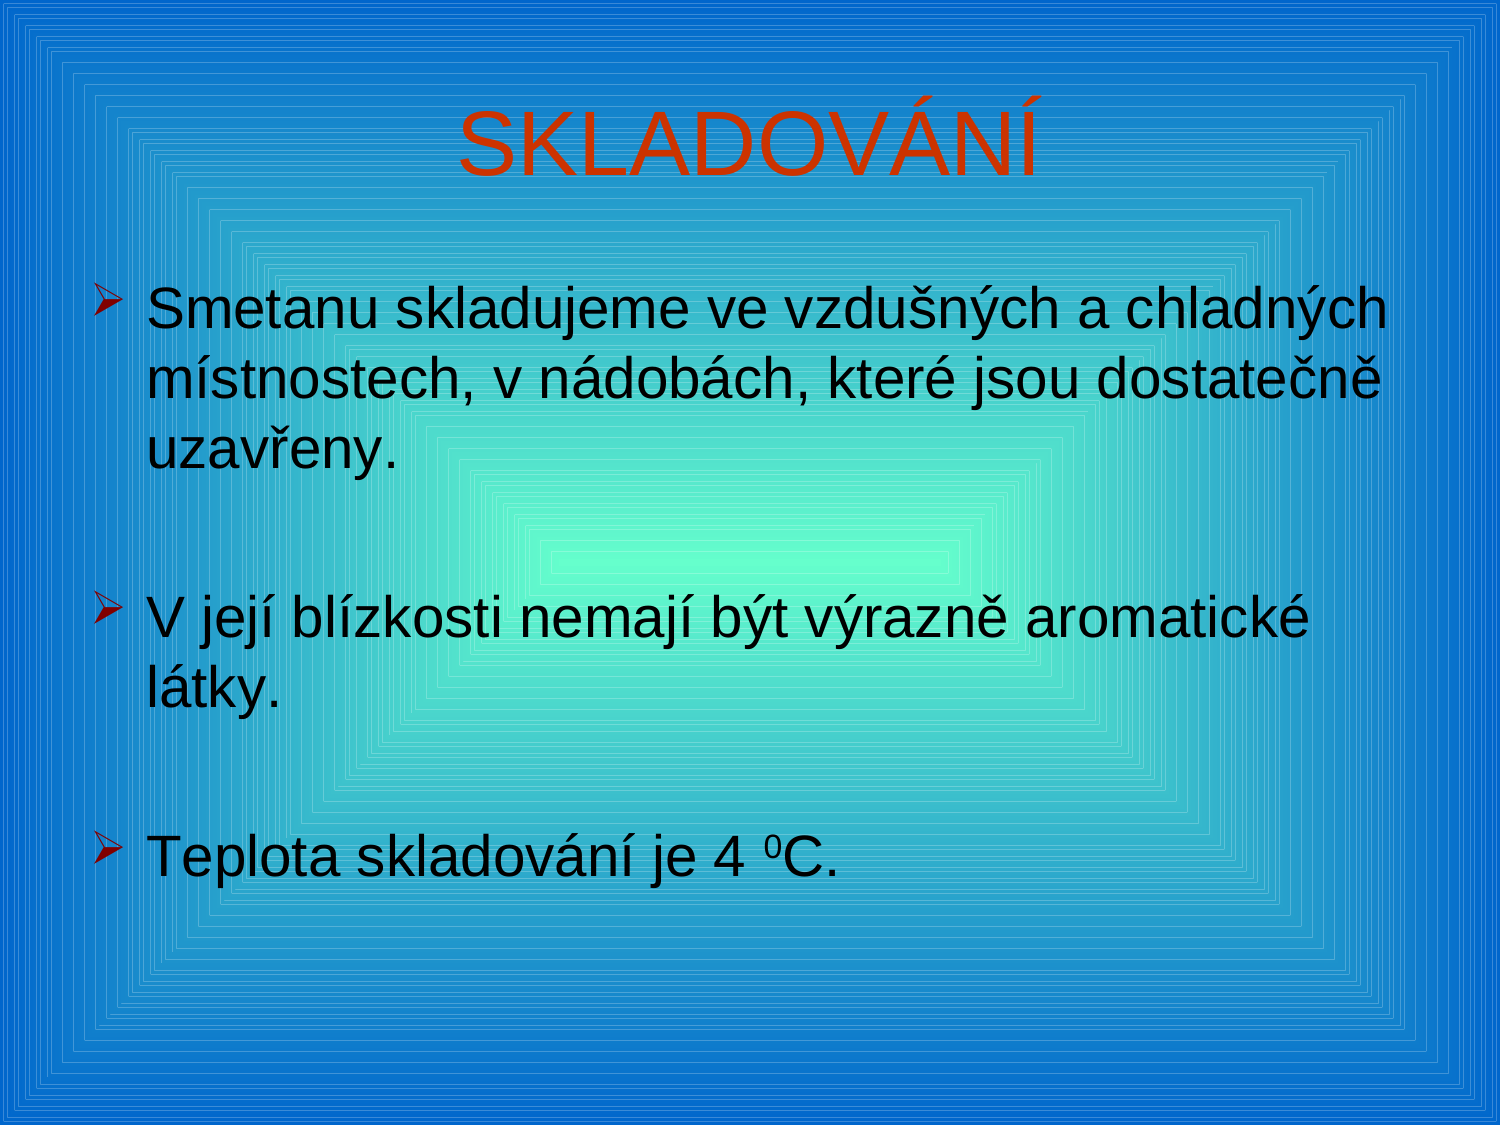

# SKLADOVÁNÍ
Smetanu skladujeme ve vzdušných a chladných místnostech, v nádobách, které jsou dostatečně uzavřeny.
V její blízkosti nemají být výrazně aromatické látky.
Teplota skladování je 4 0C.